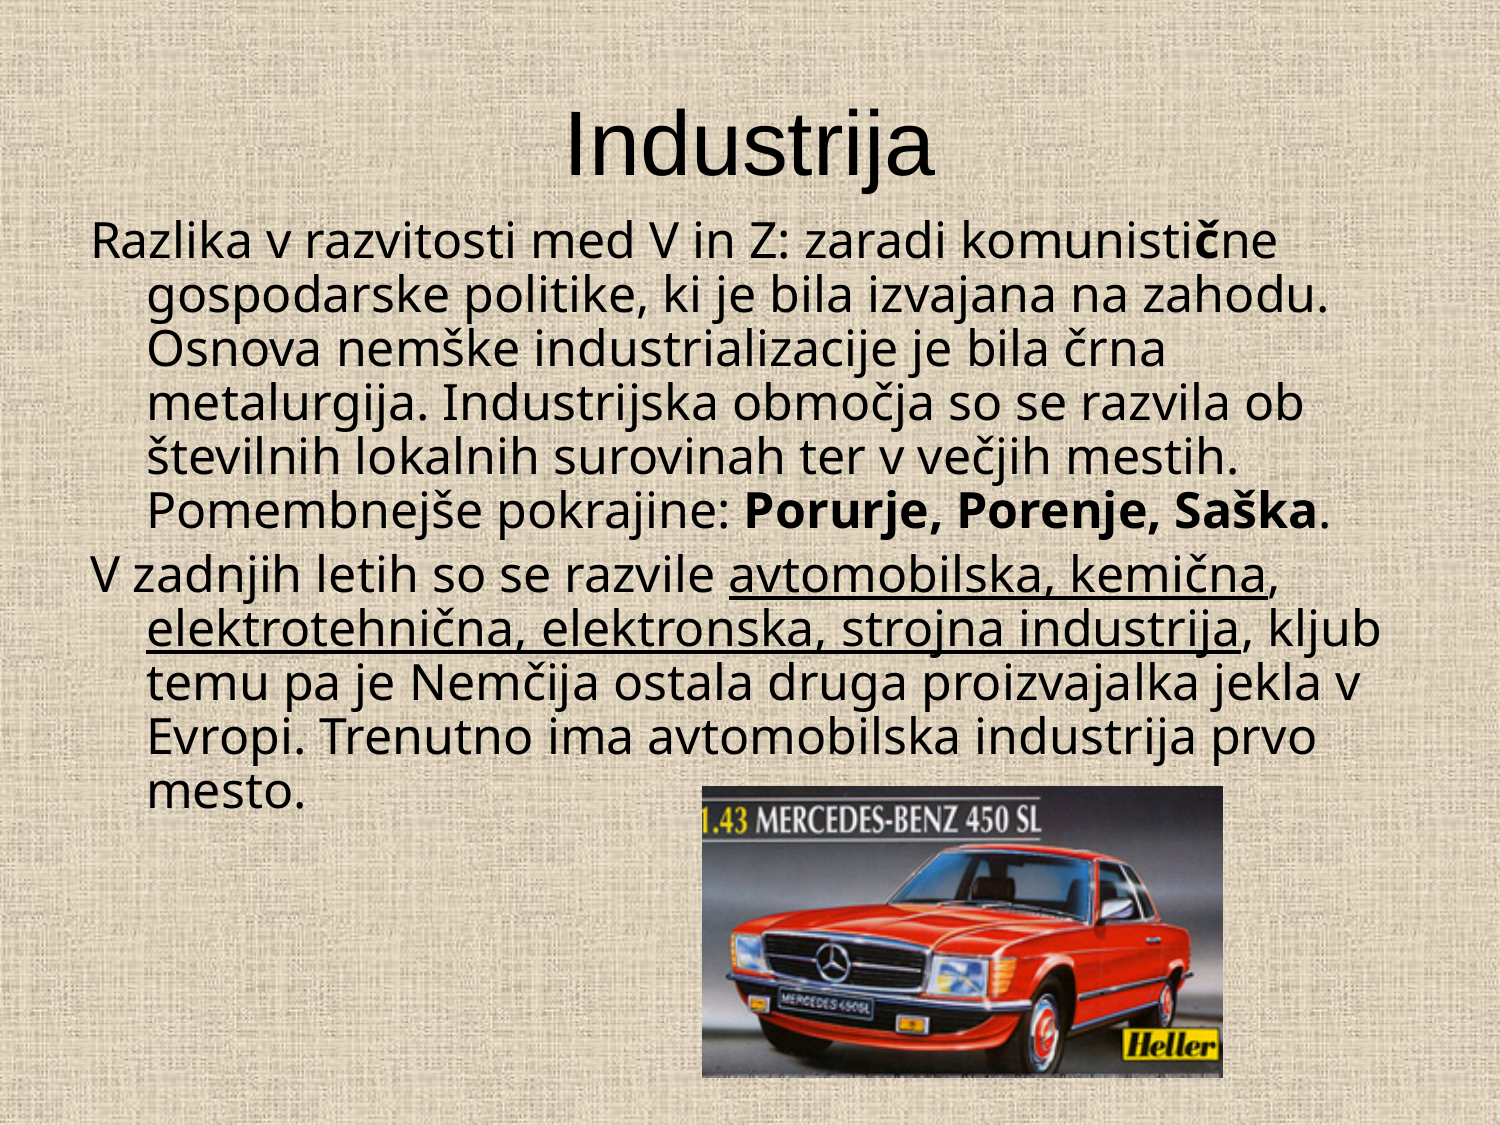

# Industrija
Razlika v razvitosti med V in Z: zaradi komunistične gospodarske politike, ki je bila izvajana na zahodu. Osnova nemške industrializacije je bila črna metalurgija. Industrijska območja so se razvila ob številnih lokalnih surovinah ter v večjih mestih. Pomembnejše pokrajine: Porurje, Porenje, Saška.
V zadnjih letih so se razvile avtomobilska, kemična, elektrotehnična, elektronska, strojna industrija, kljub temu pa je Nemčija ostala druga proizvajalka jekla v Evropi. Trenutno ima avtomobilska industrija prvo mesto.